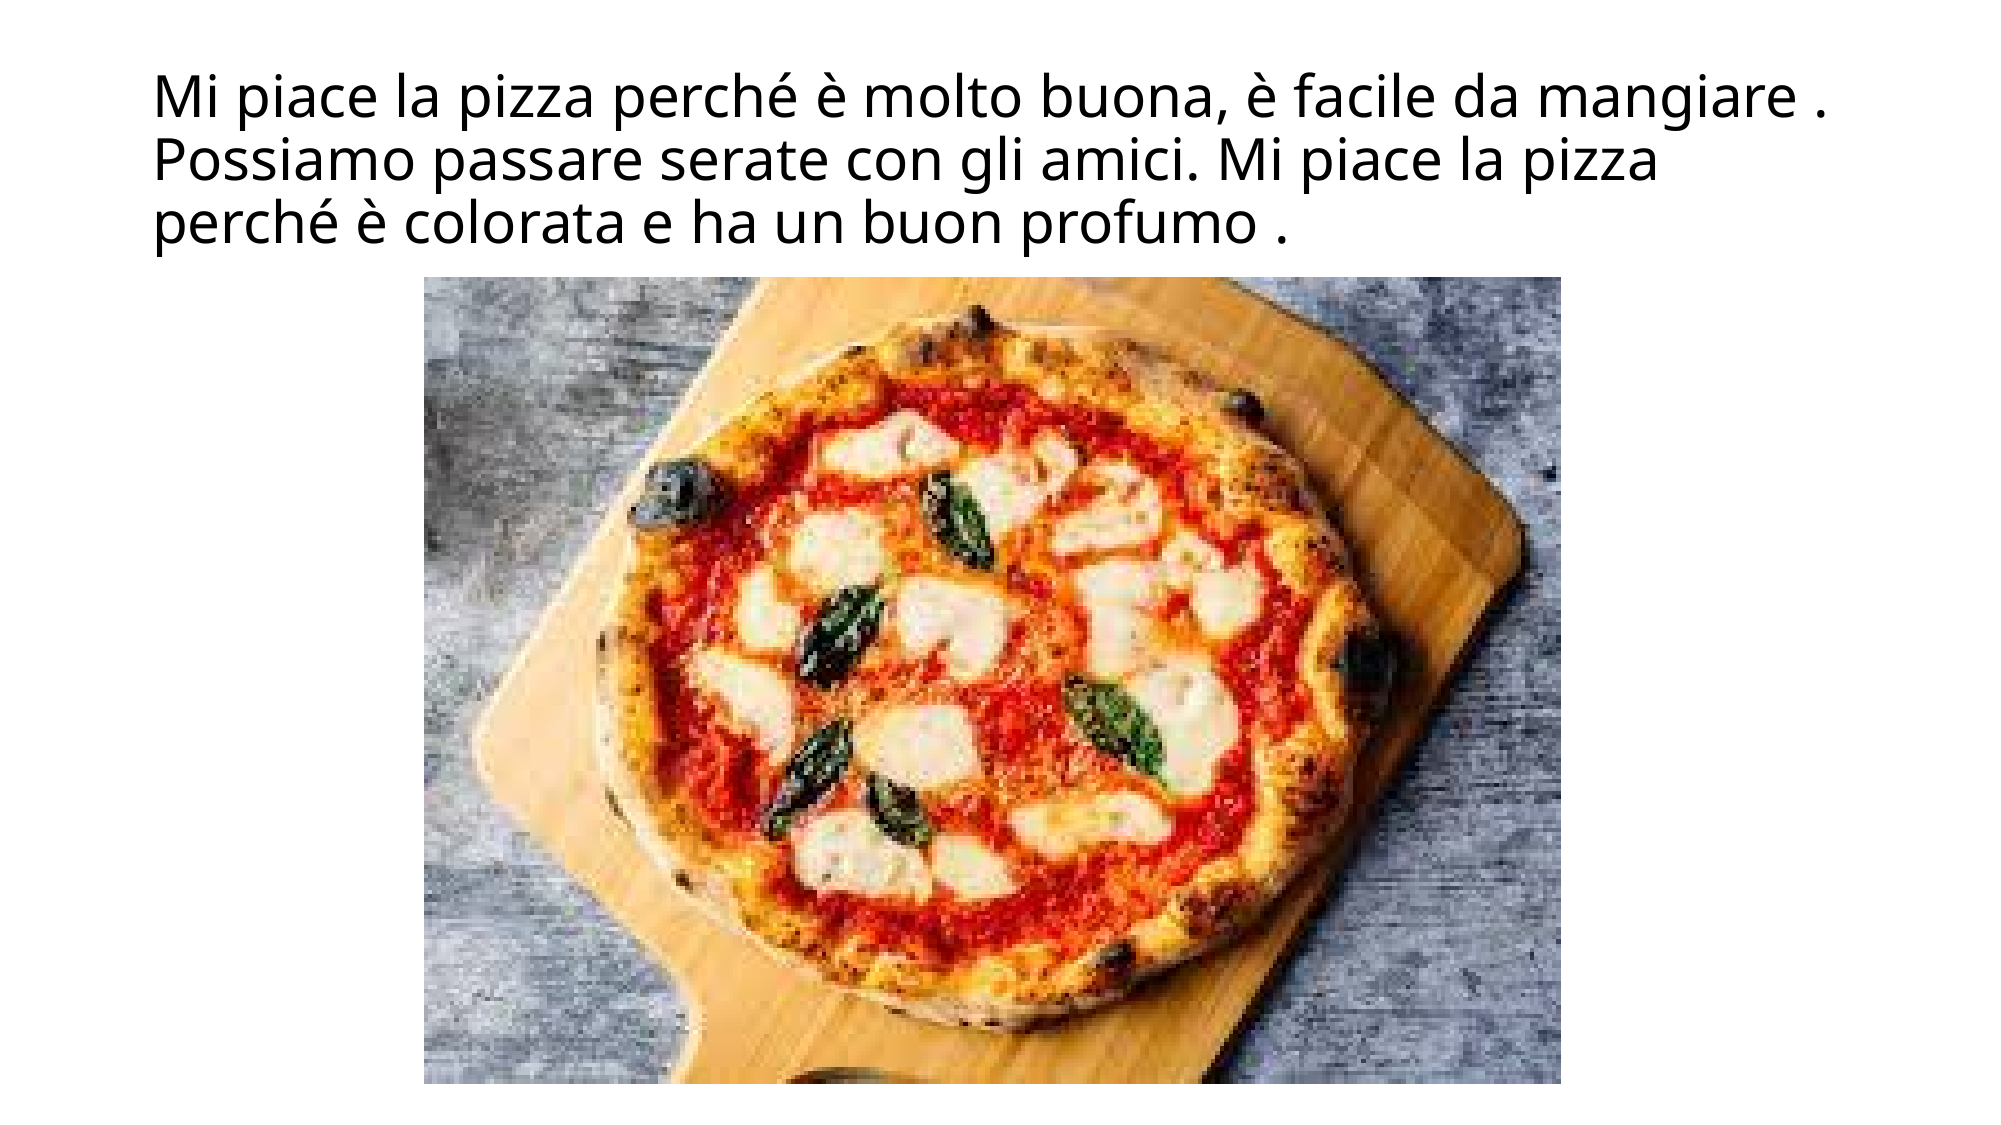

# Mi piace la pizza perché è molto buona, è facile da mangiare . Possiamo passare serate con gli amici. Mi piace la pizza perché è colorata e ha un buon profumo .